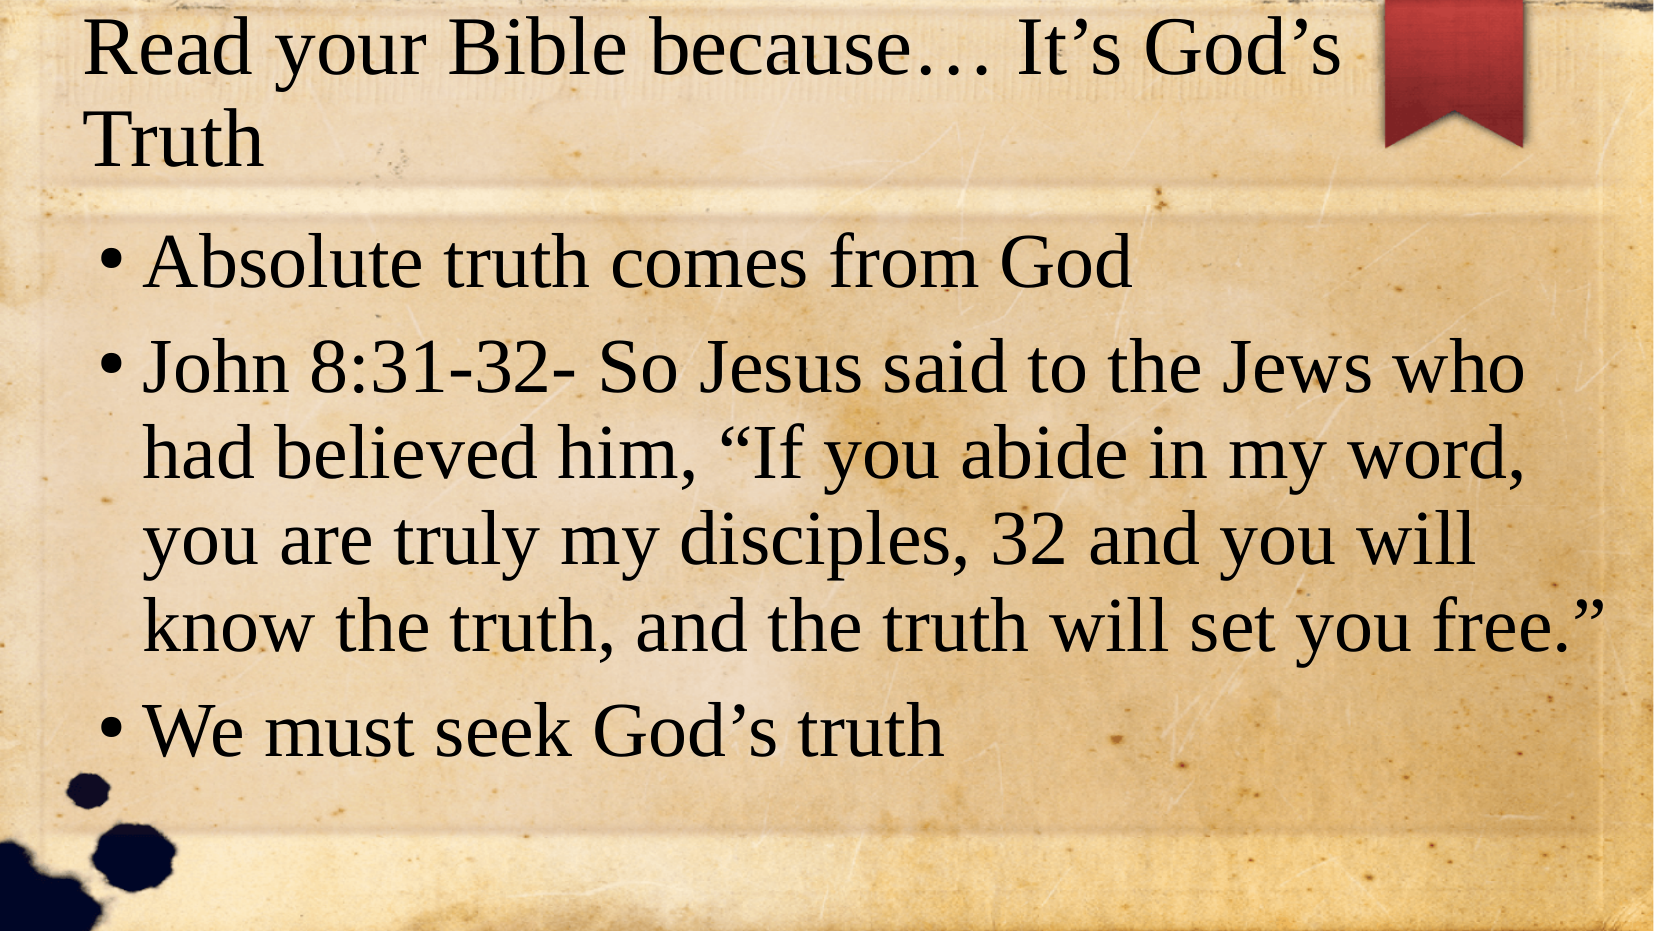

# Read your Bible because… It’s God’s Truth
Absolute truth comes from God
John 8:31-32- So Jesus said to the Jews who had believed him, “If you abide in my word, you are truly my disciples, 32 and you will know the truth, and the truth will set you free.”
We must seek God’s truth